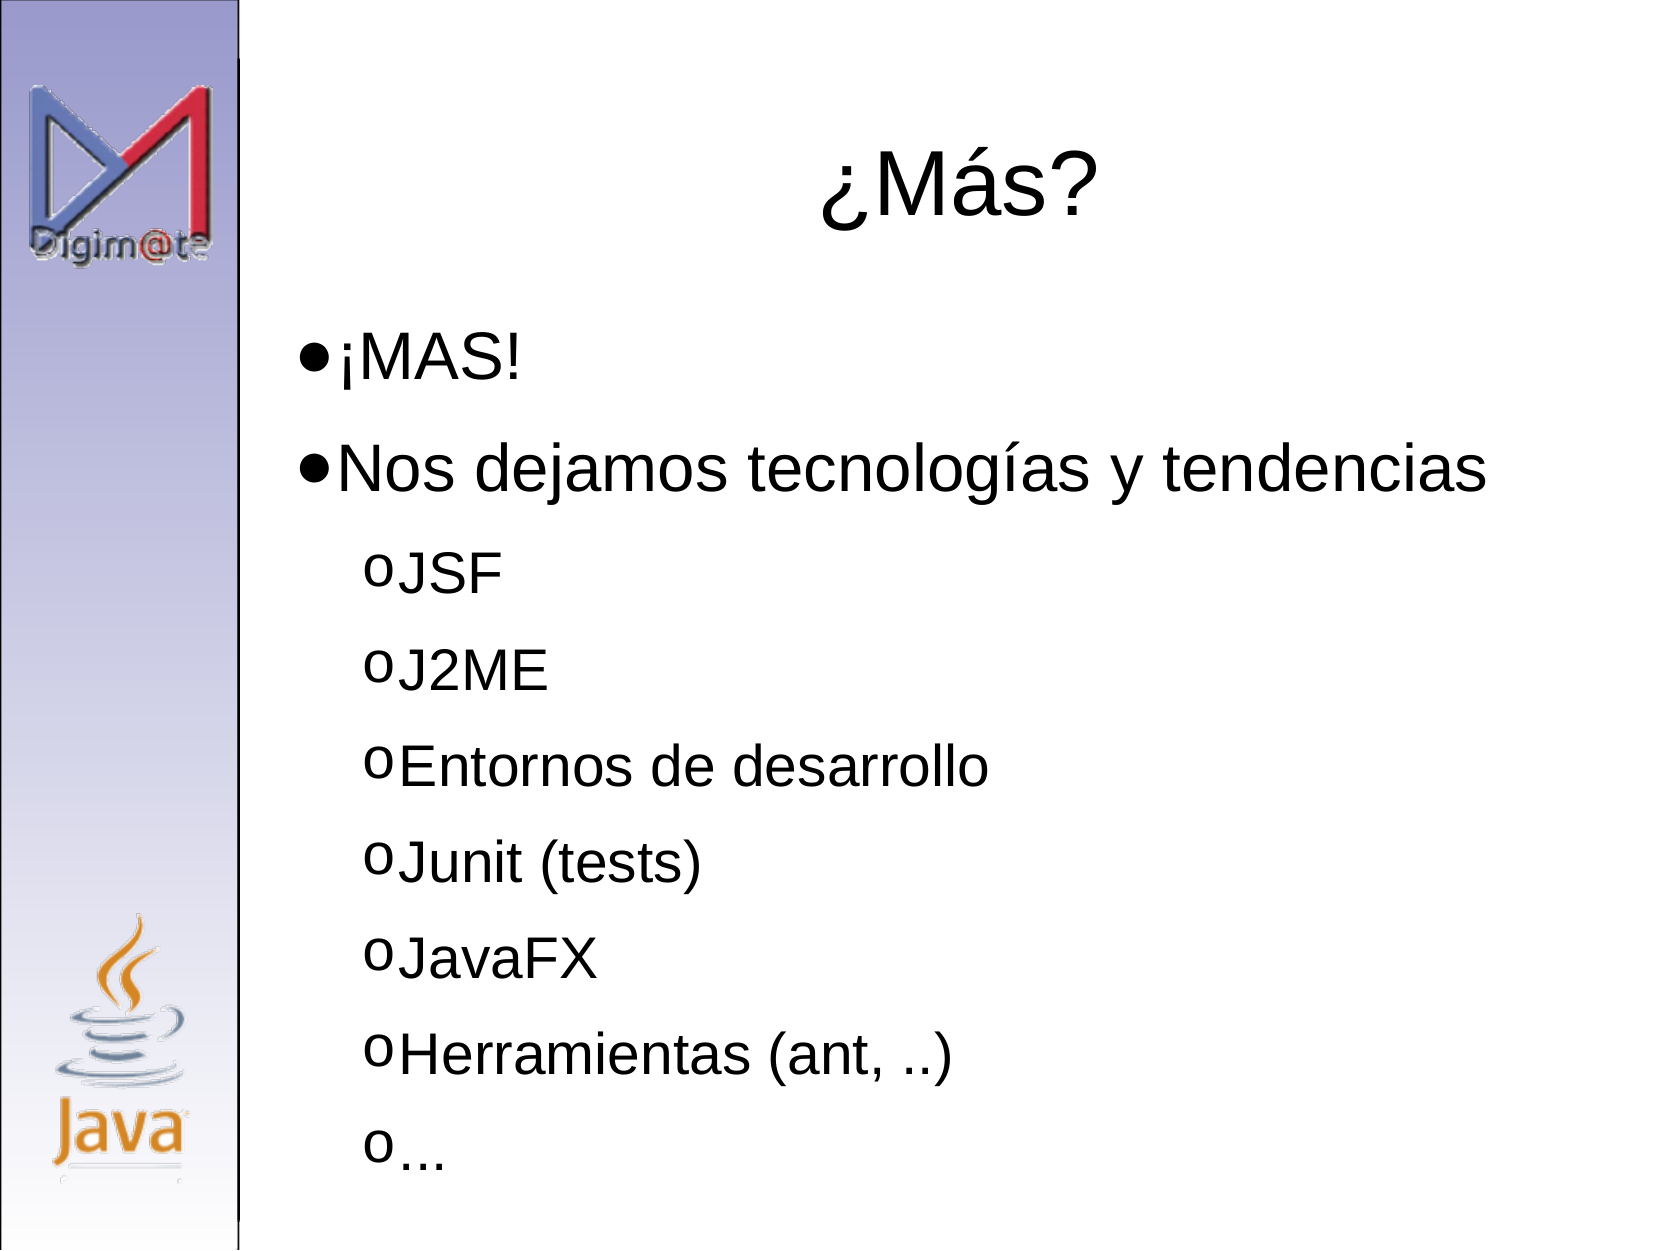

# ¿Más?
¡MAS!
Nos dejamos tecnologías y tendencias
JSF
J2ME
Entornos de desarrollo
Junit (tests)
JavaFX
Herramientas (ant, ..)
...